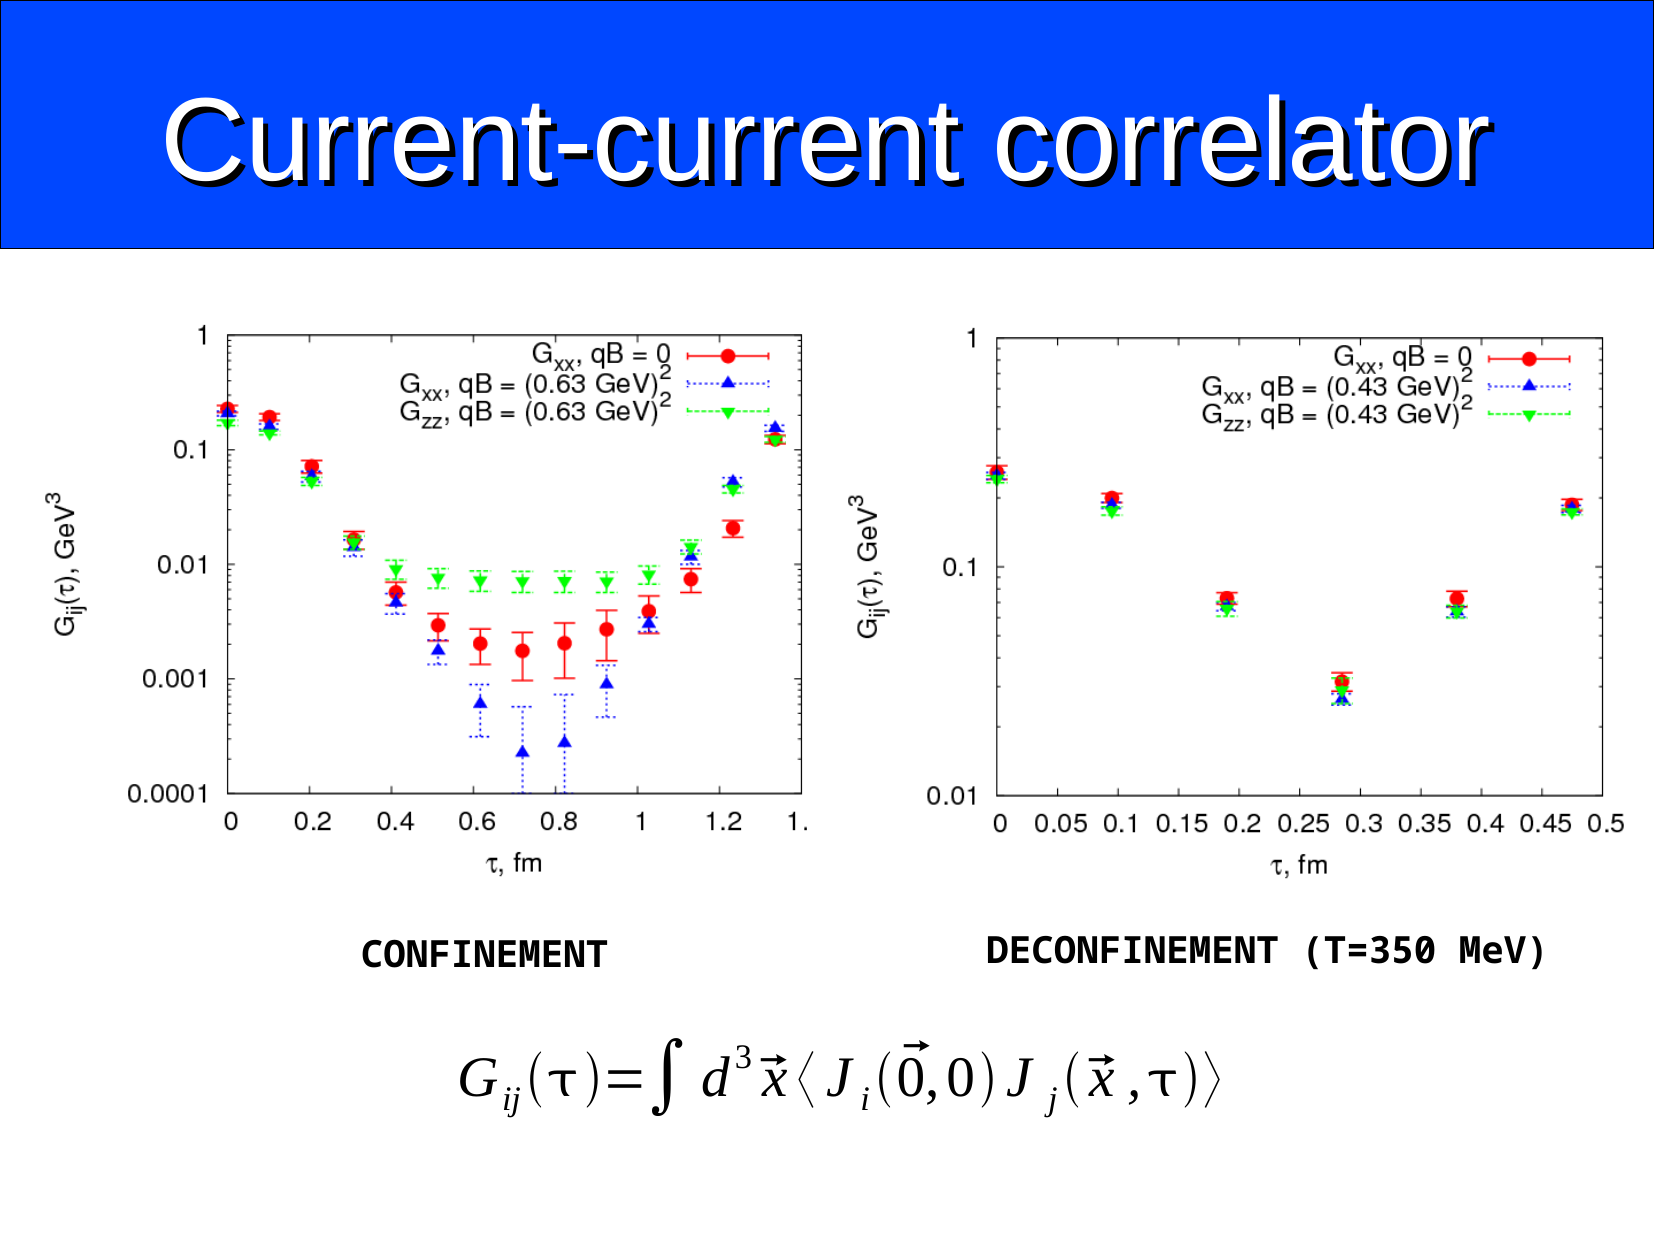

# Current-current correlator
DECONFINEMENT (T=350 MeV)
CONFINEMENT